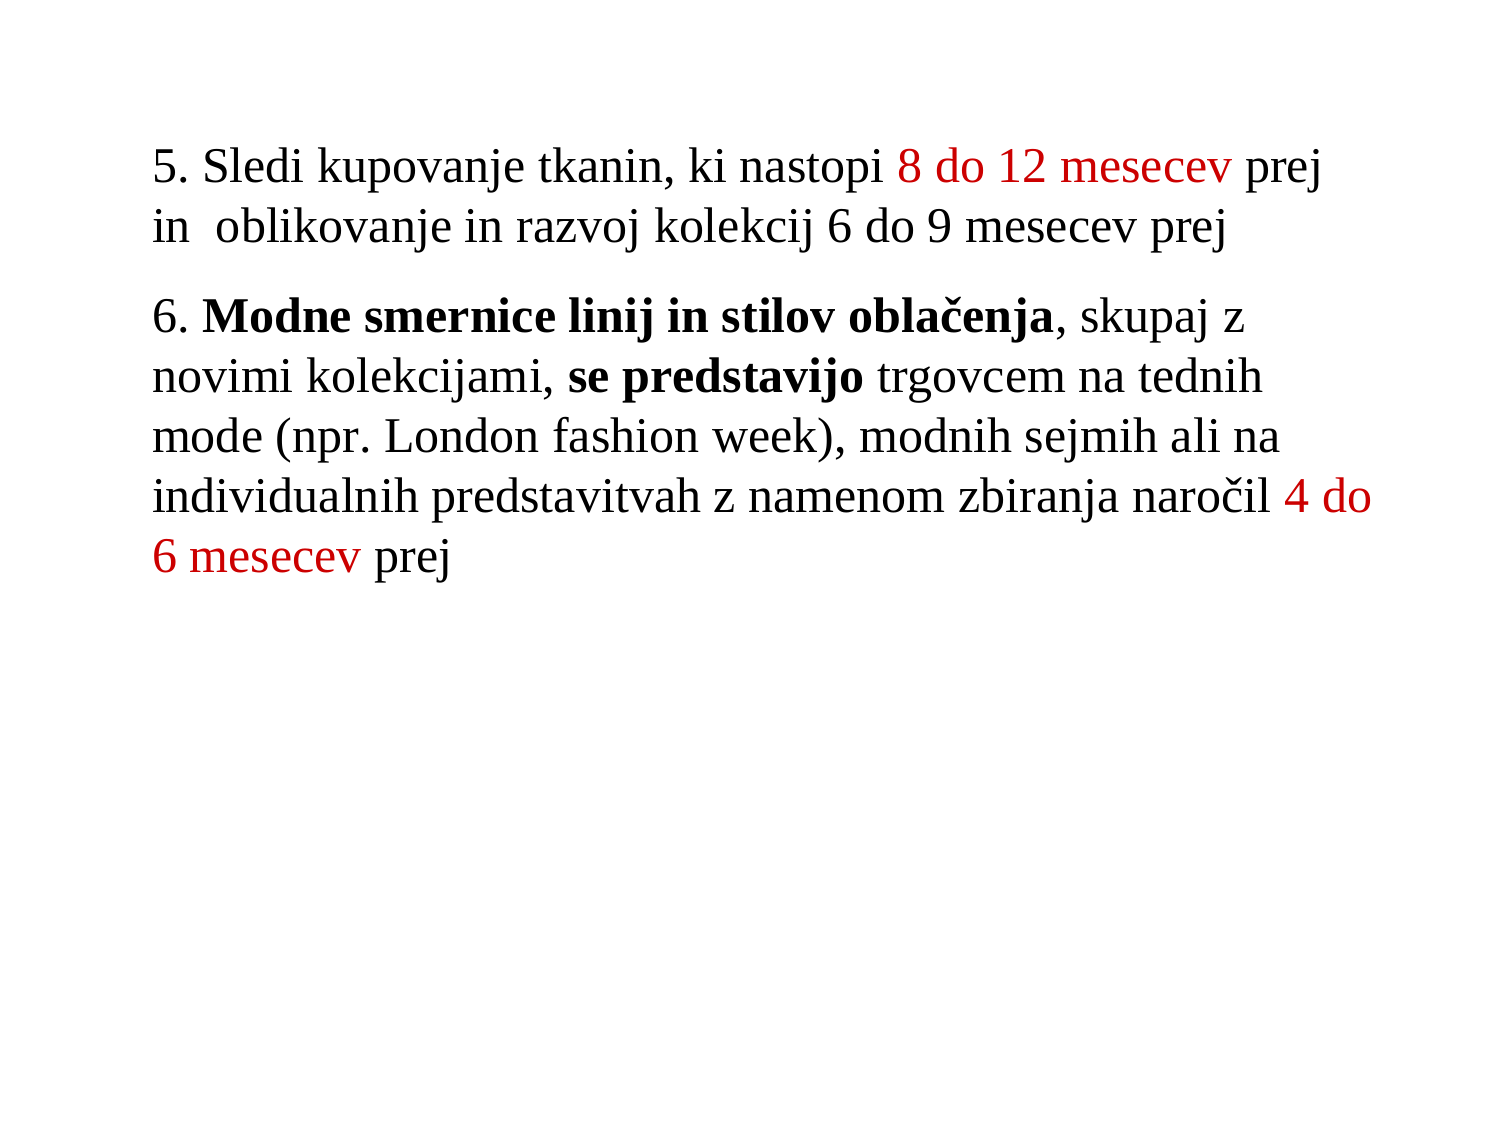

5. Sledi kupovanje tkanin, ki nastopi 8 do 12 mesecev prej in oblikovanje in razvoj kolekcij 6 do 9 mesecev prej
6. Modne smernice linij in stilov oblačenja, skupaj z novimi kolekcijami, se predstavijo trgovcem na tednih mode (npr. London fashion week), modnih sejmih ali na individualnih predstavitvah z namenom zbiranja naročil 4 do 6 mesecev prej